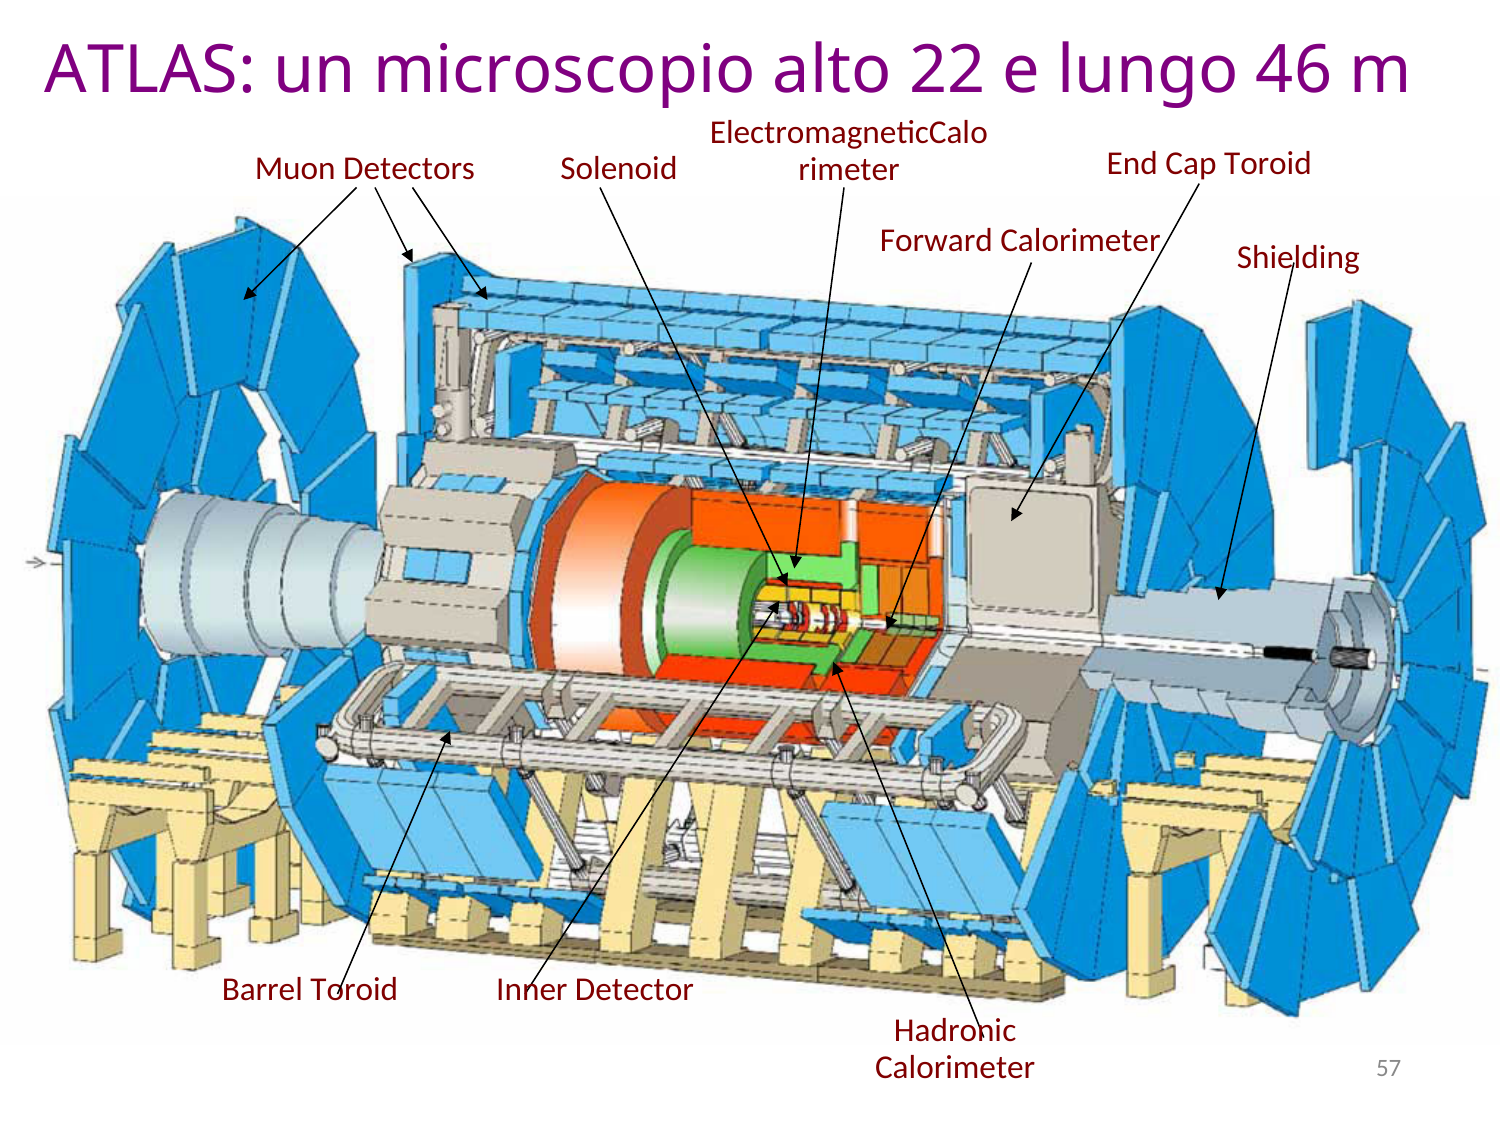

ATLAS: un microscopio alto 22 e lungo 46 m
ElectromagneticCalorimeter
End Cap Toroid
Muon Detectors
Solenoid
Forward Calorimeter
Shielding
# Barrel Toroid
Inner Detector
Hadronic Calorimeter
57